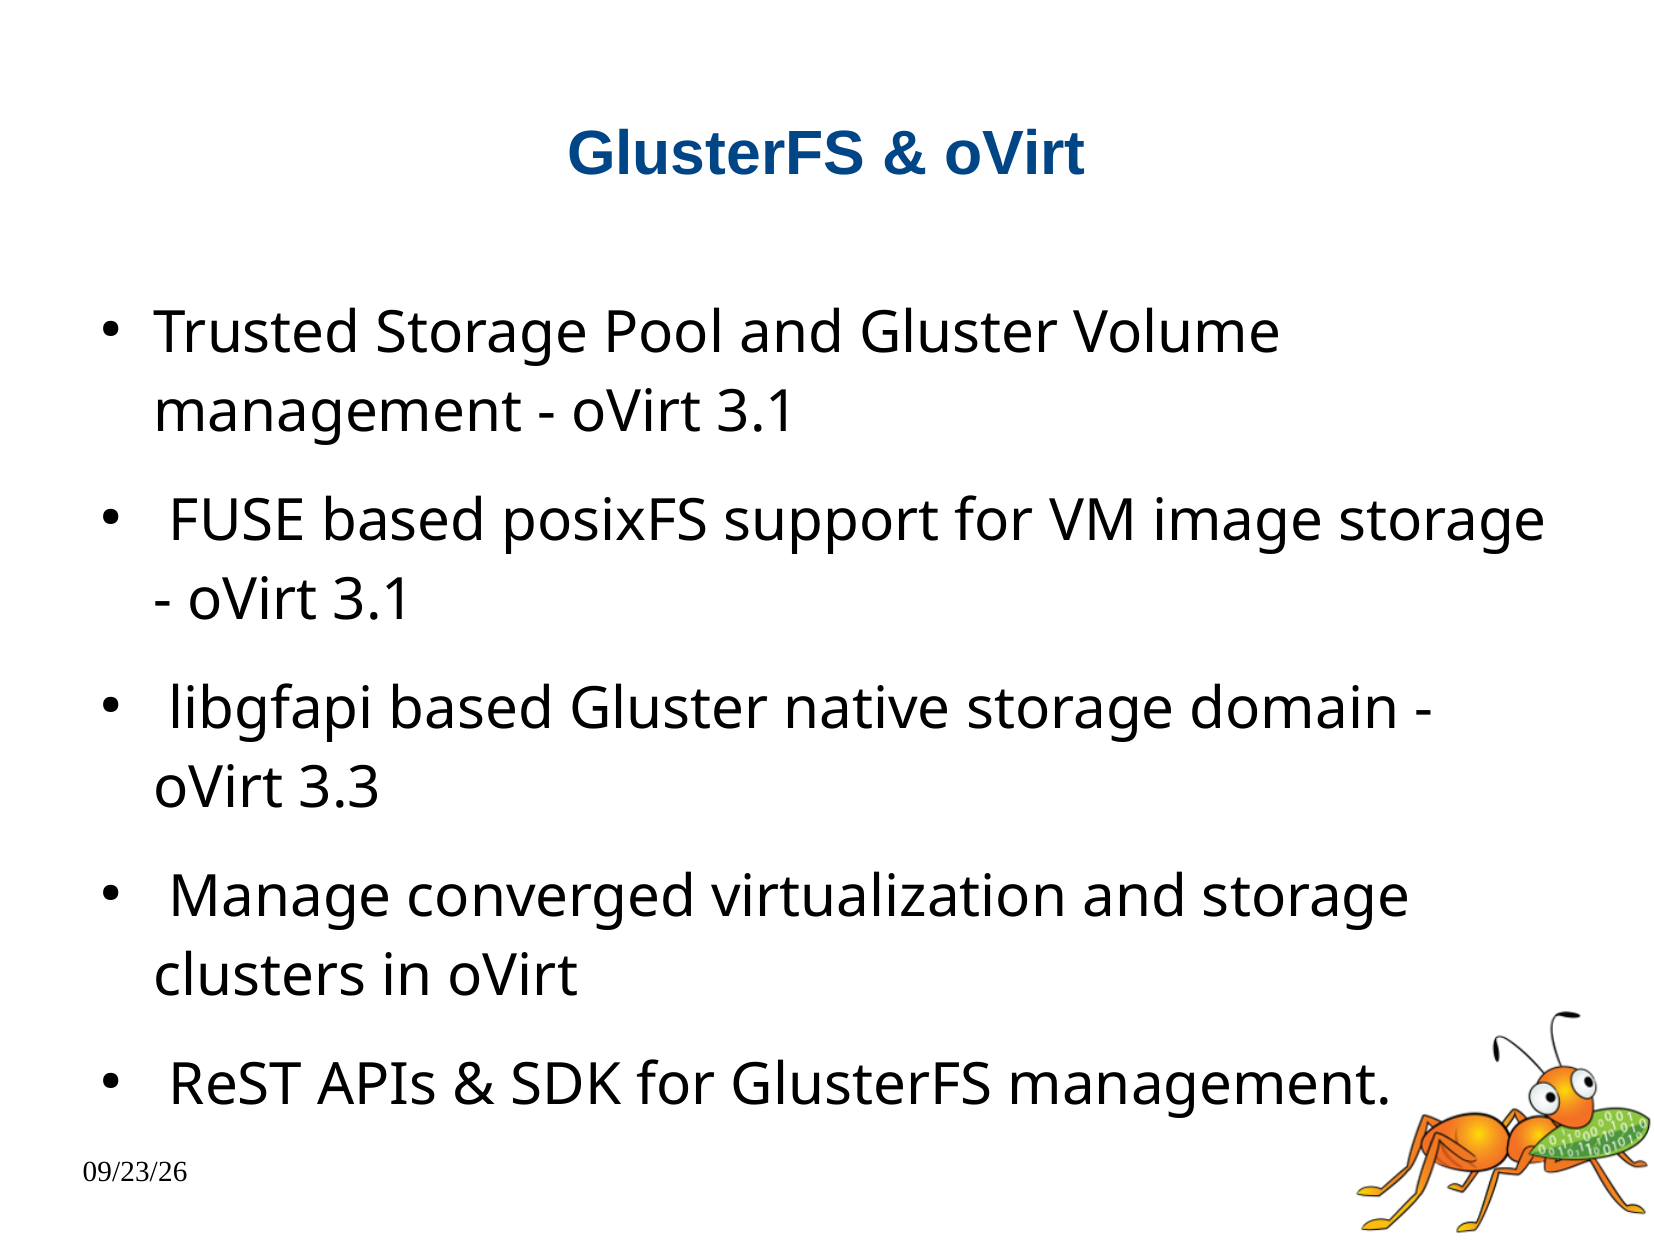

# GlusterFS & oVirt
Trusted Storage Pool and Gluster Volume management - oVirt 3.1
 FUSE based posixFS support for VM image storage - oVirt 3.1
 libgfapi based Gluster native storage domain - oVirt 3.3
 Manage converged virtualization and storage clusters in oVirt
 ReST APIs & SDK for GlusterFS management.